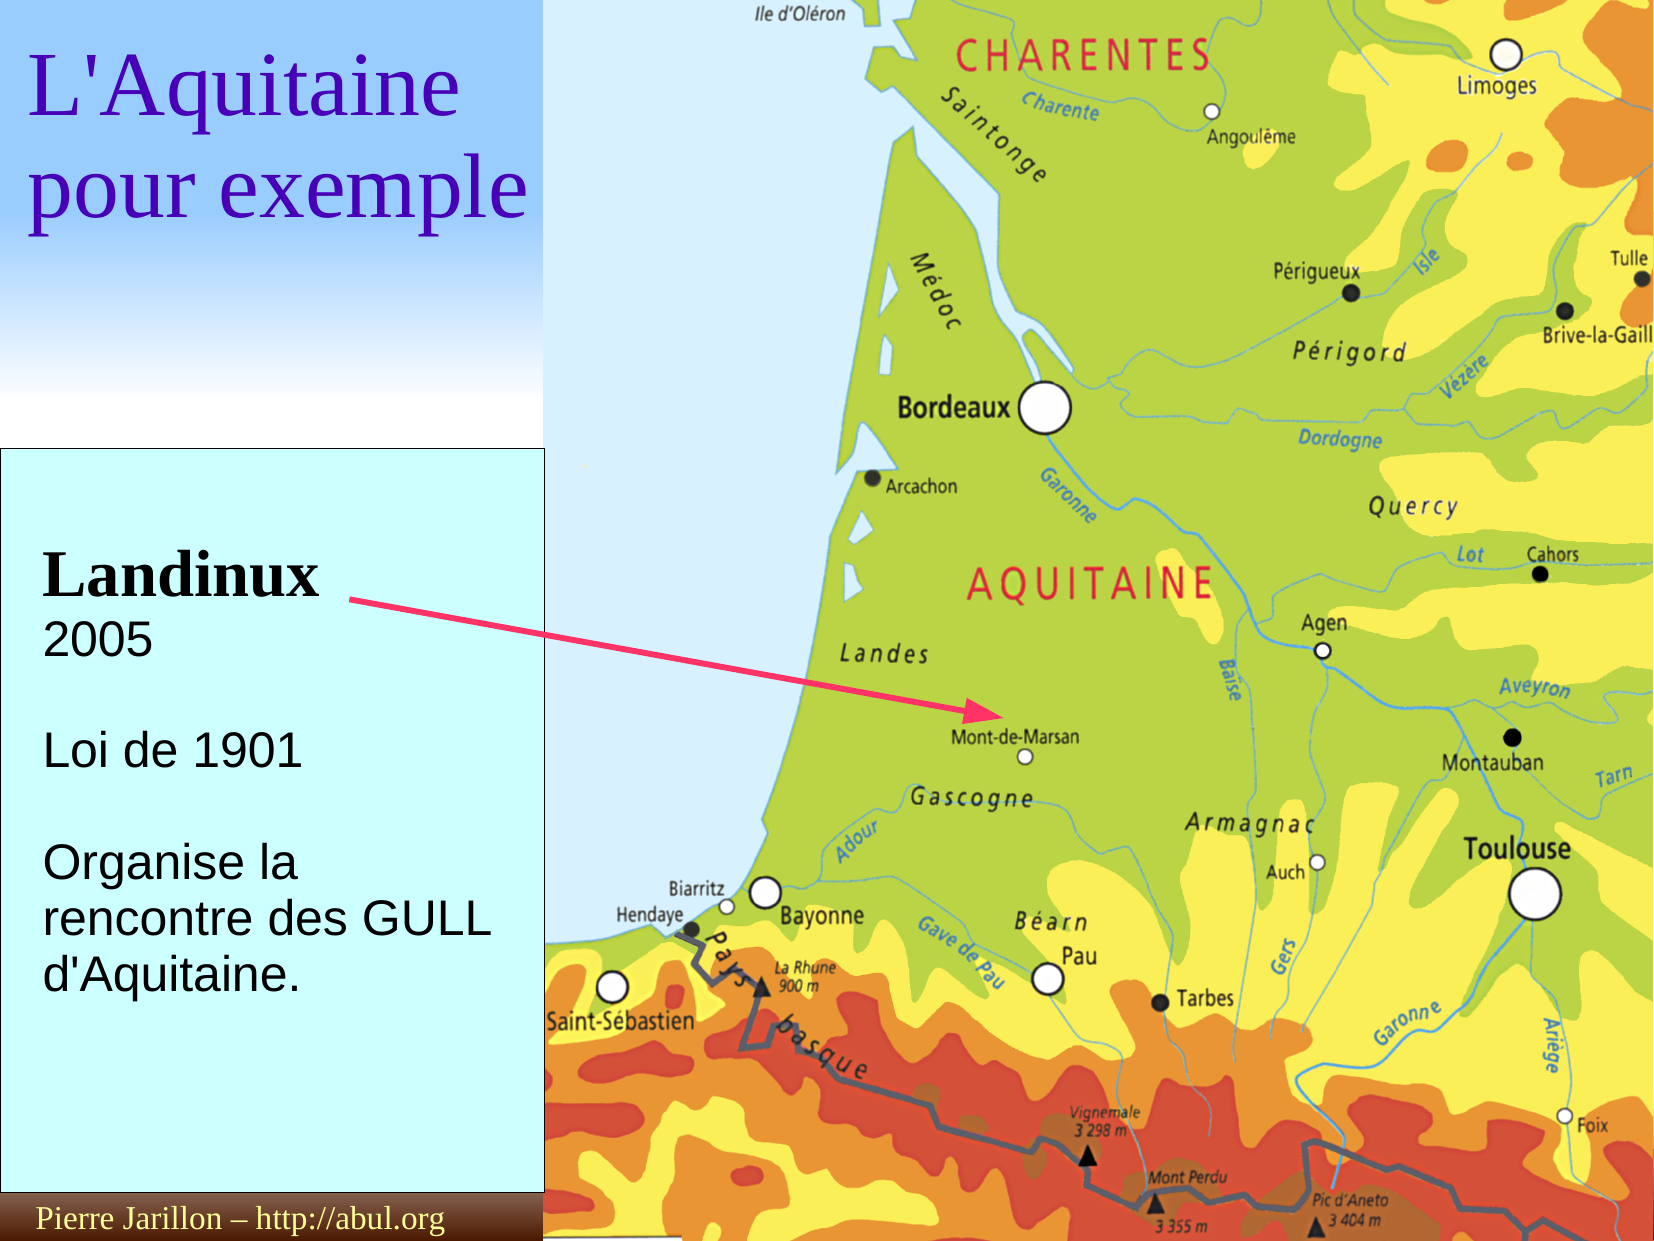

# L'Aquitaine pour exemple
Landinux
2005
Loi de 1901
Organise la rencontre des GULL d'Aquitaine.